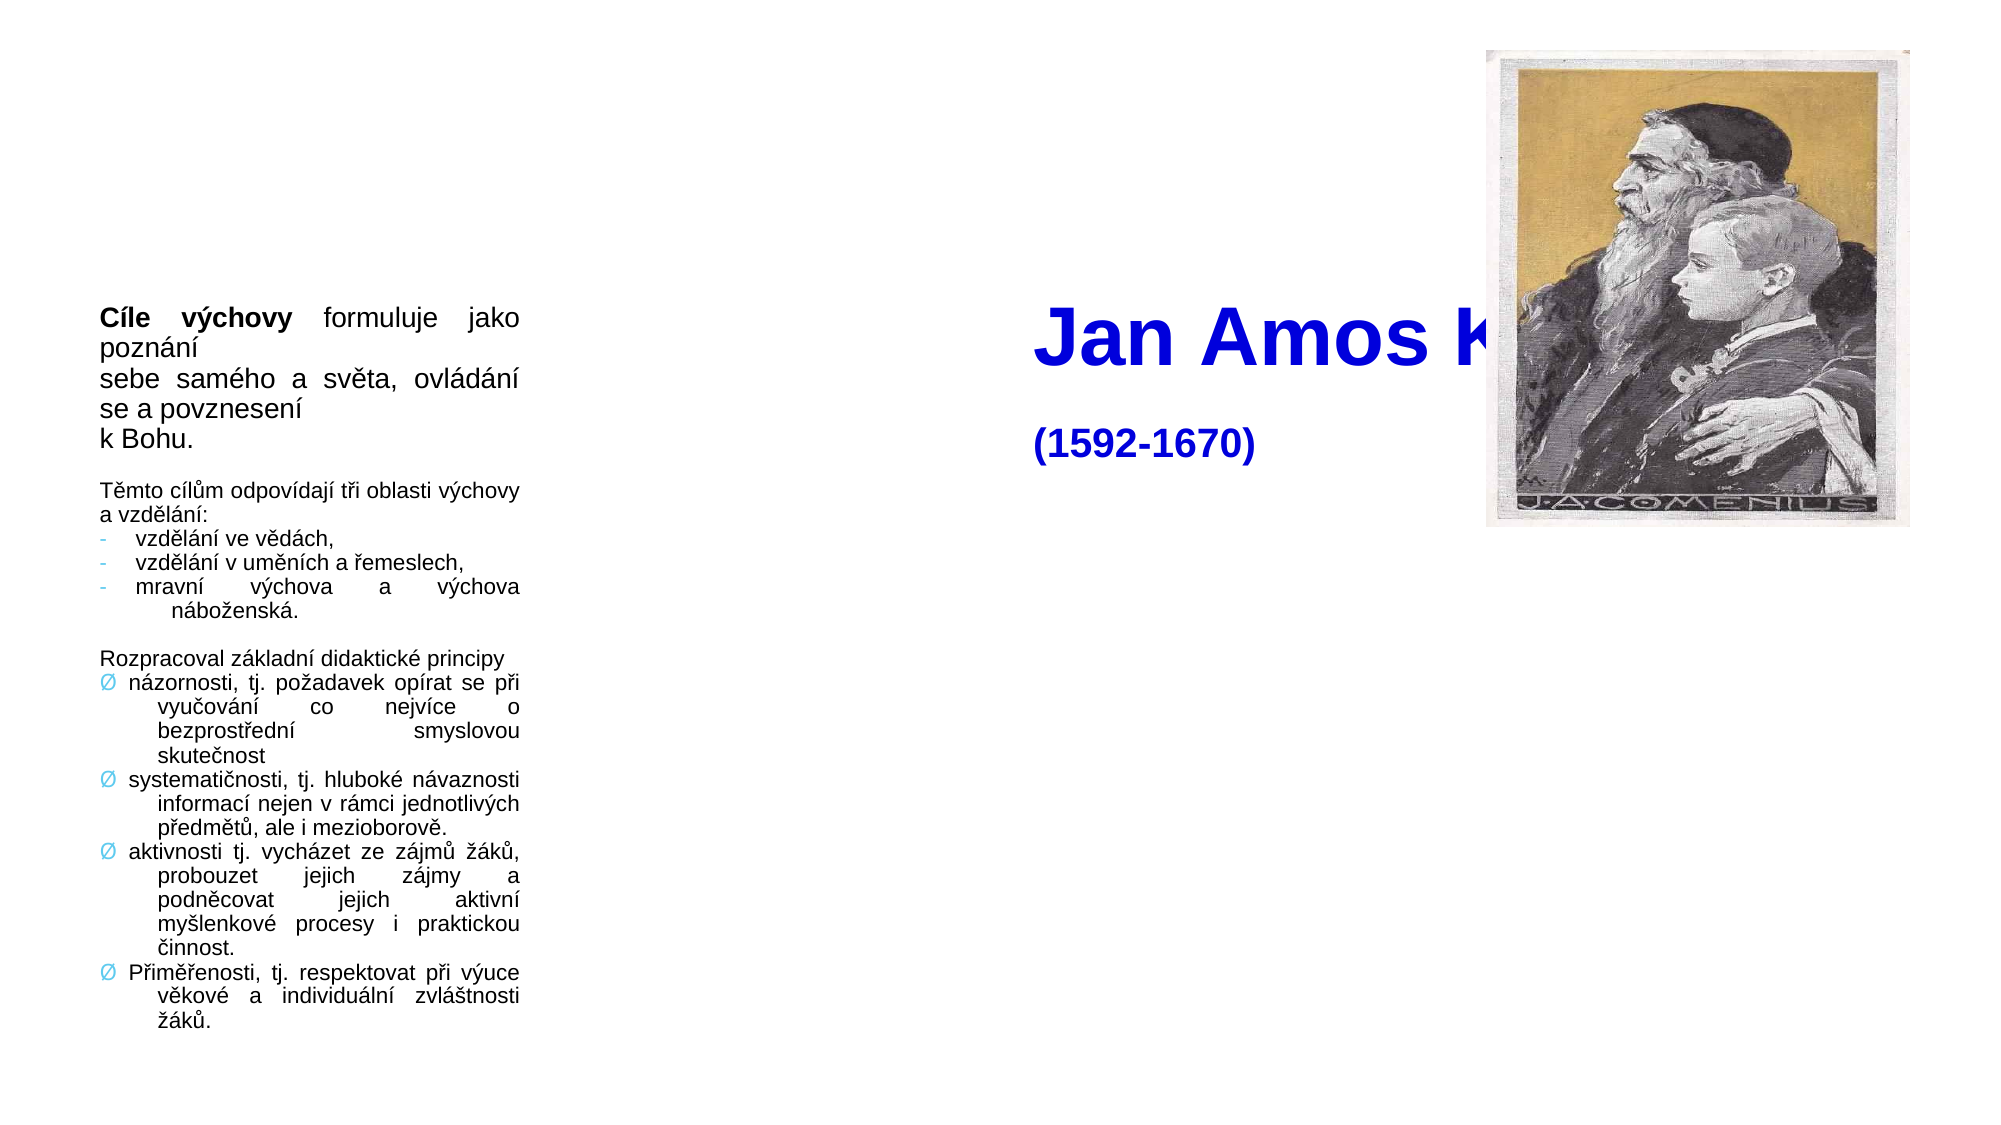

# Jan Amos Komenský (1592-1670)
Cíle výchovy formuluje jako poznání
sebe samého a světa, ovládání se a povznesení
k Bohu.
Těmto cílům odpovídají tři oblasti výchovy a vzdělání:
vzdělání ve vědách,
vzdělání v uměních a řemeslech,
mravní výchova a výchova náboženská.
Rozpracoval základní didaktické principy
názornosti, tj. požadavek opírat se při vyučování co nejvíce o bezprostřední smyslovou skutečnost
systematičnosti, tj. hluboké návaznosti informací nejen v rámci jednotlivých předmětů, ale i mezioborově.
aktivnosti tj. vycházet ze zájmů žáků, probouzet jejich zájmy a podněcovat jejich aktivní myšlenkové procesy i praktickou činnost.
Přiměřenosti, tj. respektovat při výuce věkové a individuální zvláštnosti žáků.